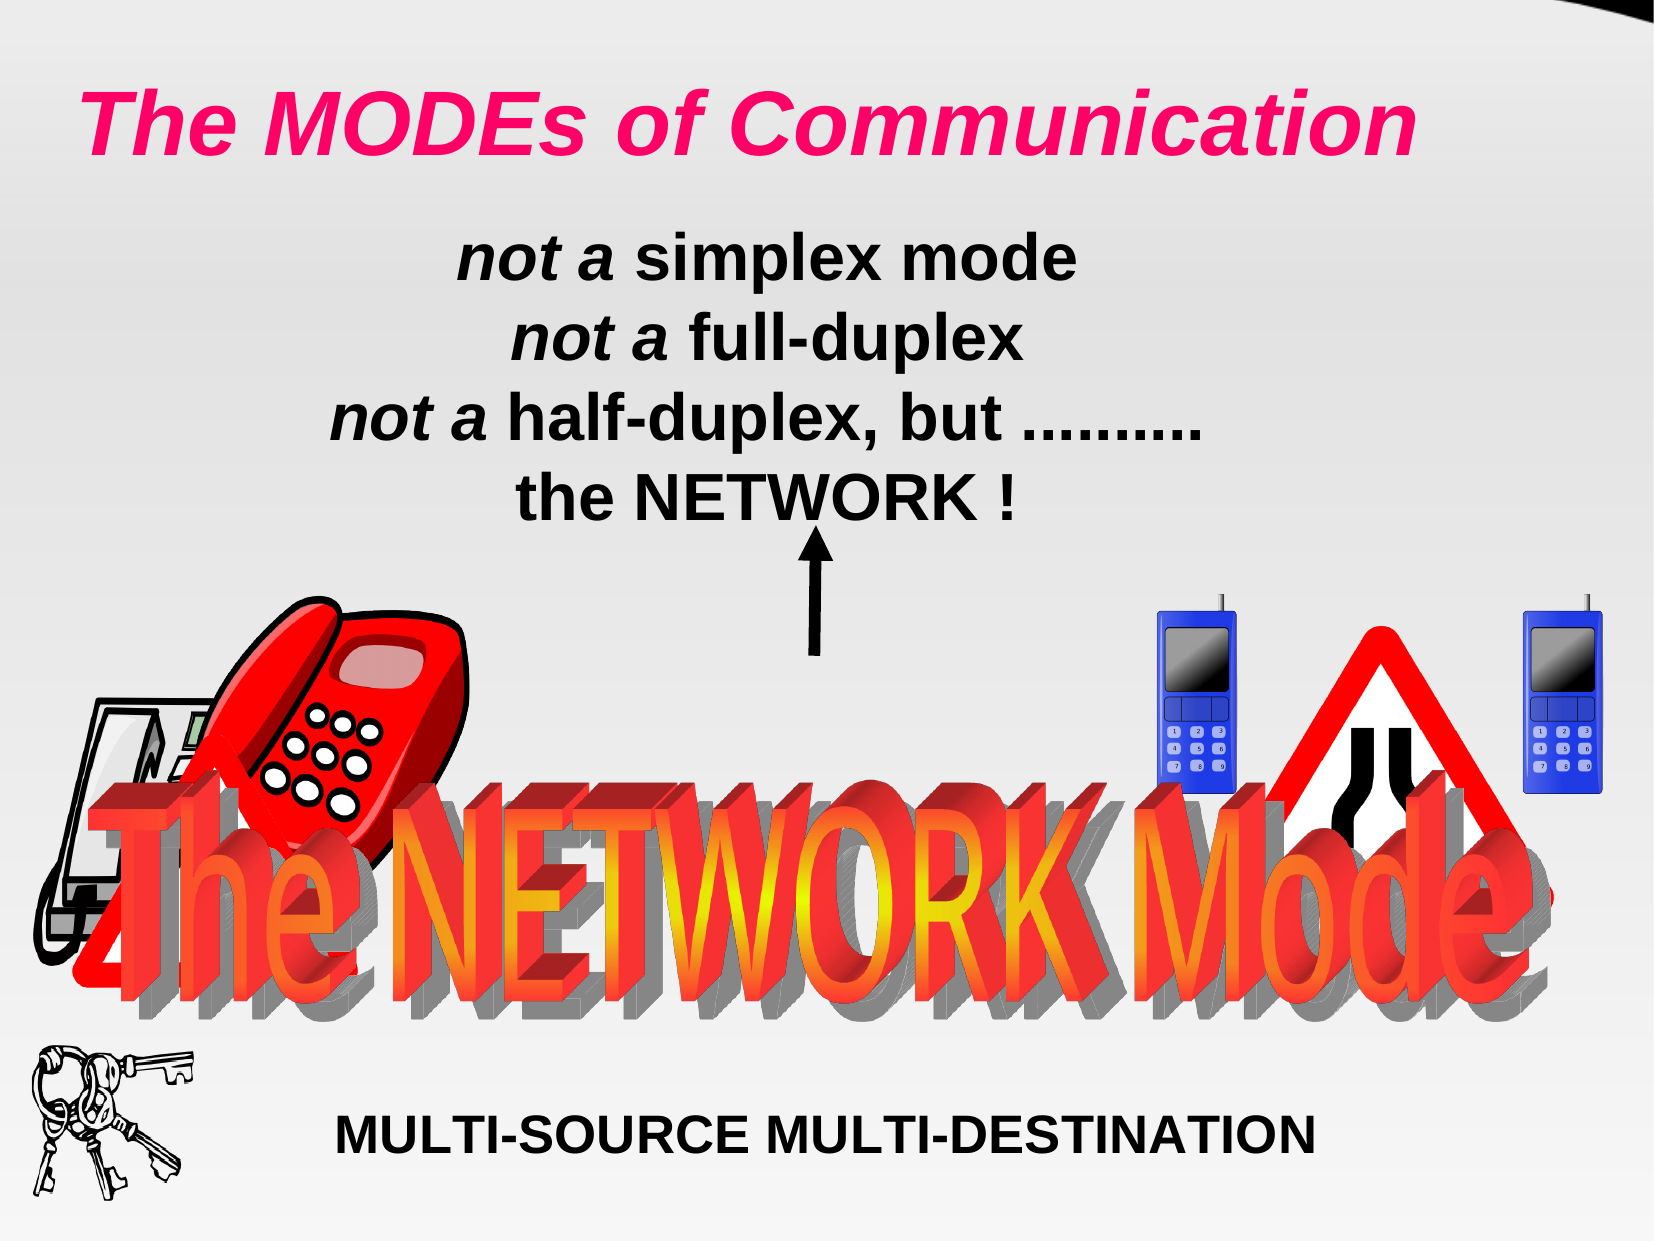

# The MODEs of Communication
not a simplex mode
not a full-duplex
not a half-duplex, but ..........
the NETWORK !
The NETWORK Mode
MULTI-SOURCE MULTI-DESTINATION